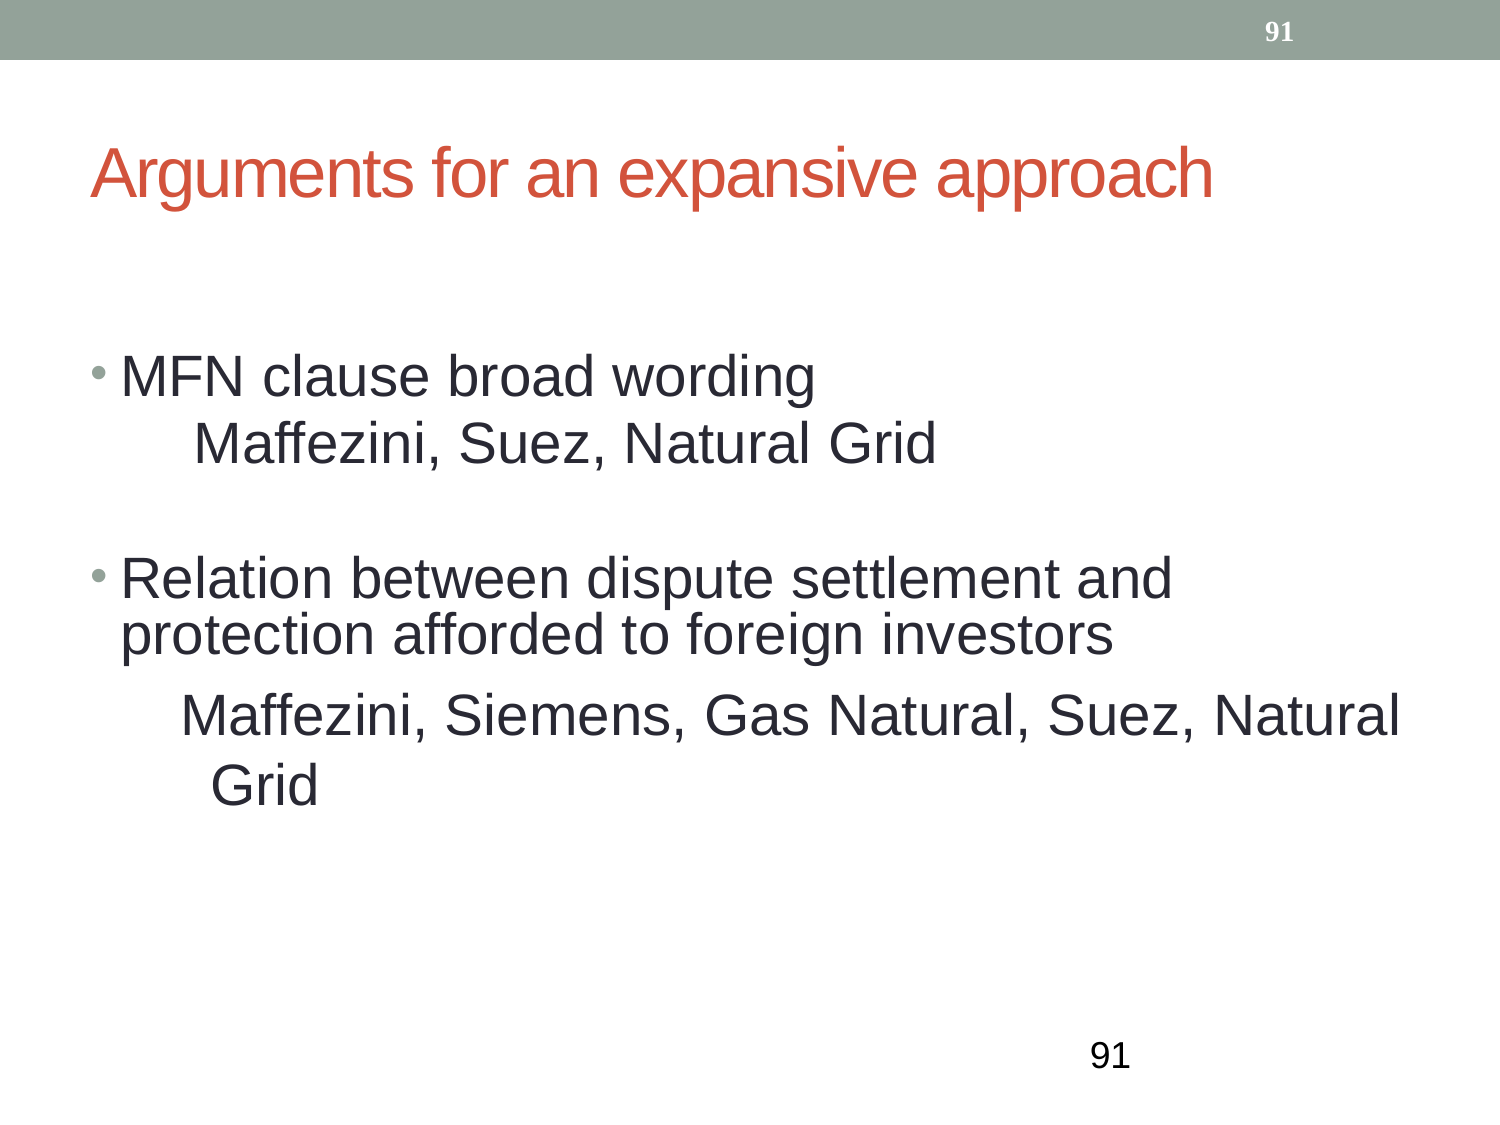

# Arguments for an expansive approach
MFN clause broad wording
		Maffezini, Suez, Natural Grid
Relation between dispute settlement and protection afforded to foreign investors
Maffezini, Siemens, Gas Natural, Suez, Natural Grid